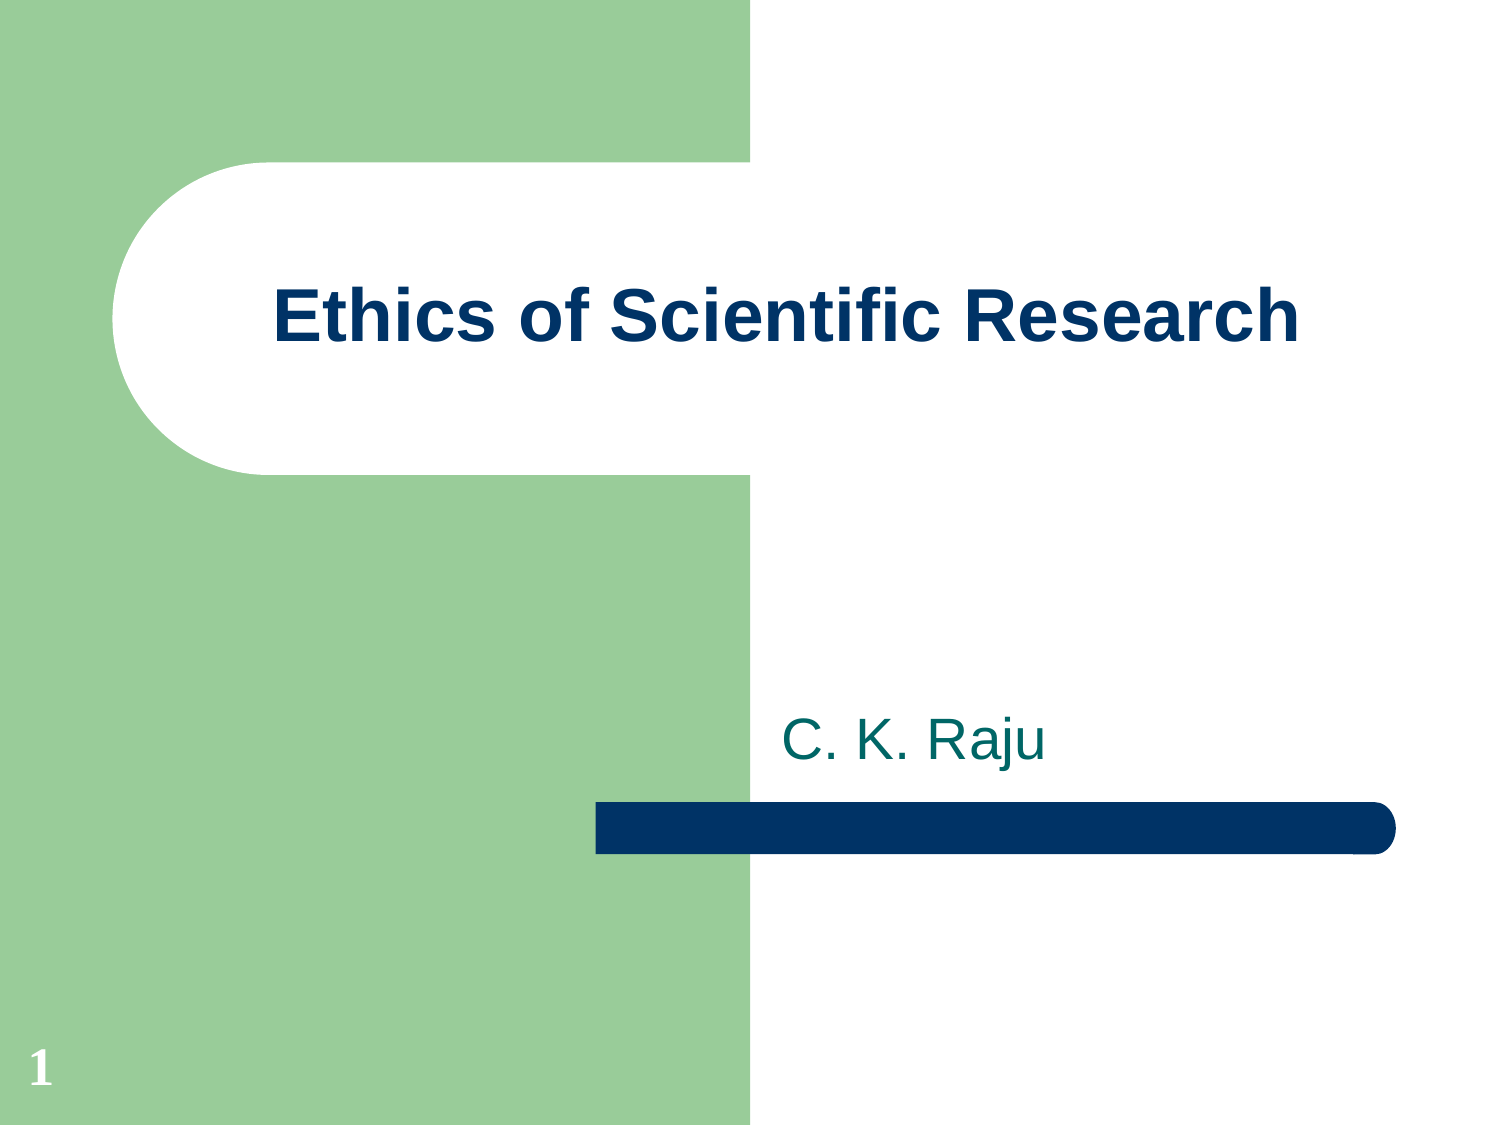

# Ethics of Scientific Research
C. K. Raju
1